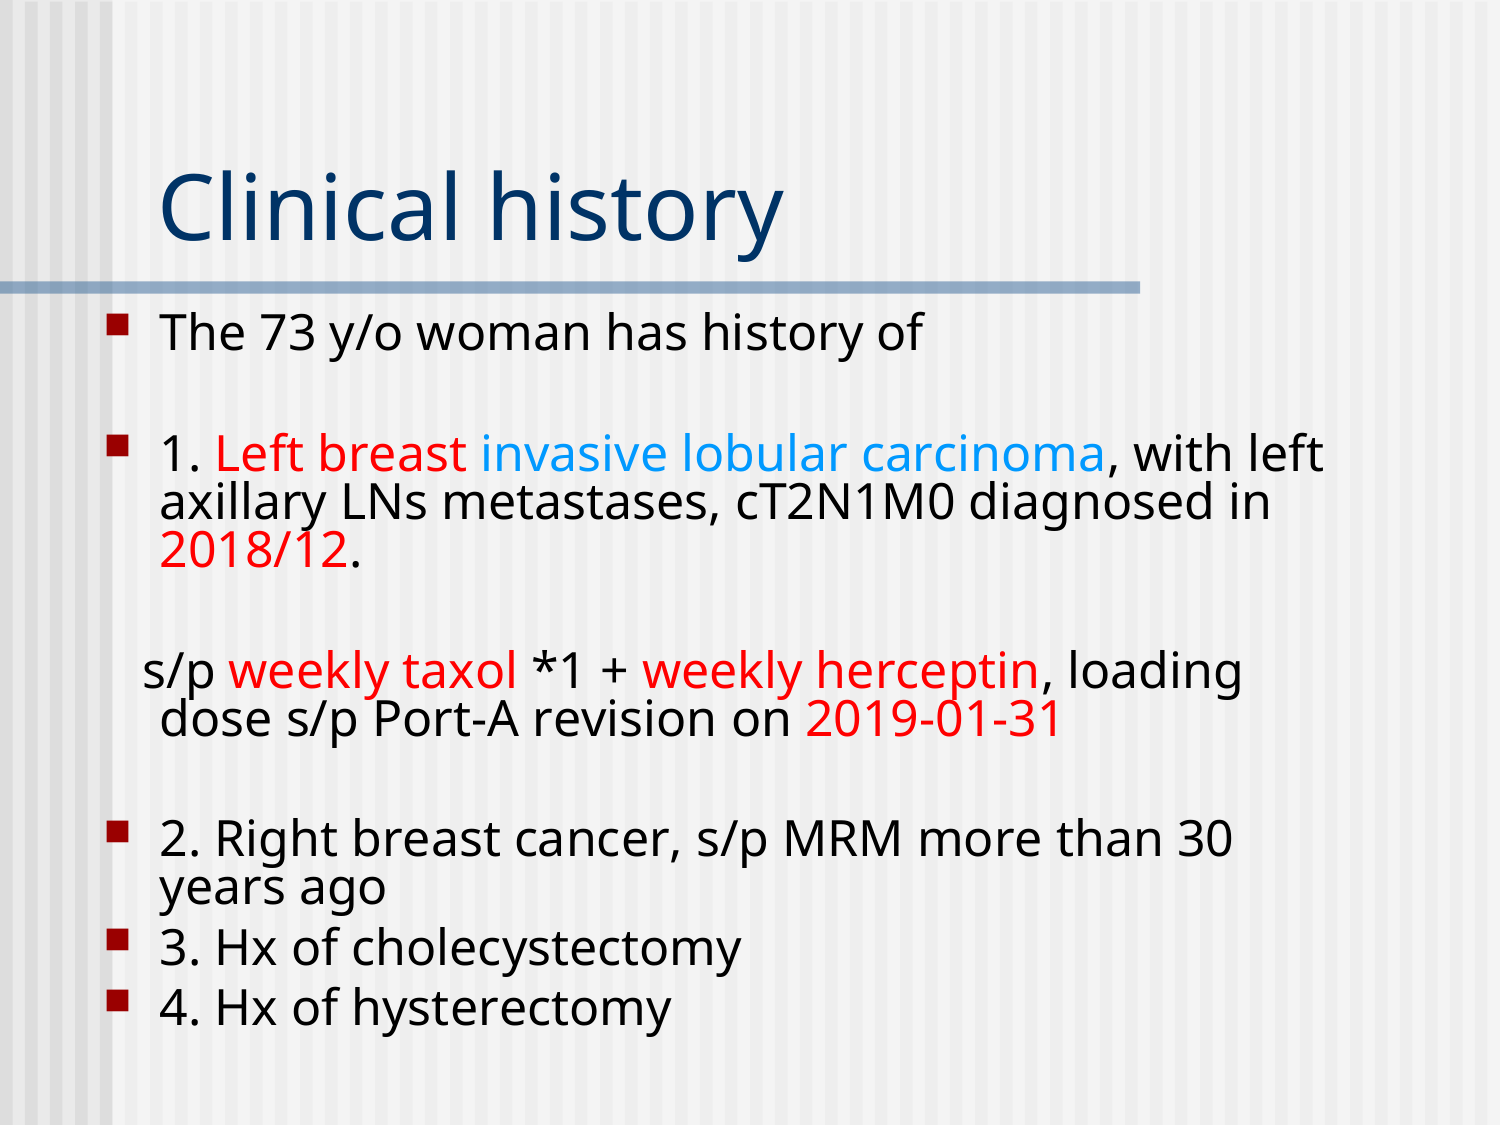

# Clinical history
The 73 y/o woman has history of
1. Left breast invasive lobular carcinoma, with left axillary LNs metastases, cT2N1M0 diagnosed in 2018/12.
 s/p weekly taxol *1 + weekly herceptin, loading dose s/p Port-A revision on 2019-01-31
2. Right breast cancer, s/p MRM more than 30 years ago
3. Hx of cholecystectomy
4. Hx of hysterectomy